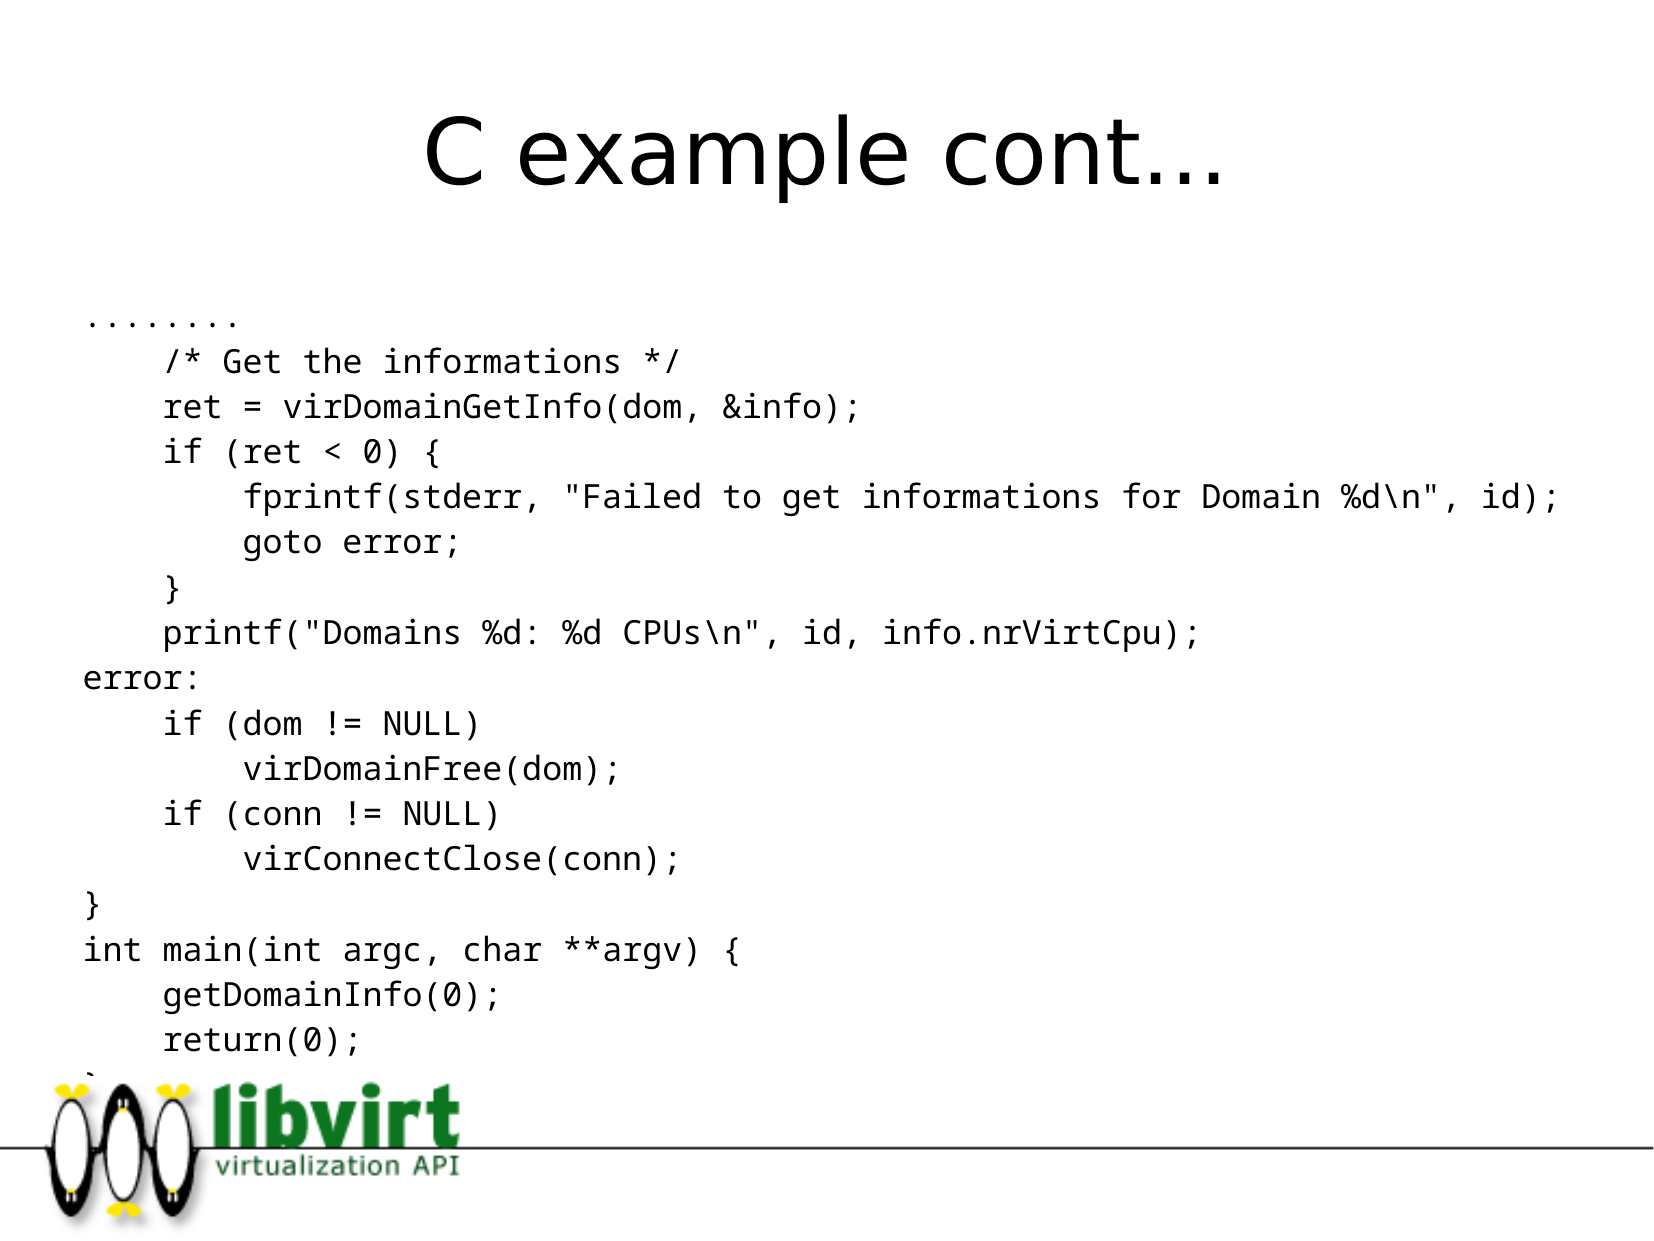

# C example cont...
........
 /* Get the informations */
 ret = virDomainGetInfo(dom, &info);
 if (ret < 0) {
 fprintf(stderr, "Failed to get informations for Domain %d\n", id);
 goto error;
 }
 printf("Domains %d: %d CPUs\n", id, info.nrVirtCpu);
error:
 if (dom != NULL)
 virDomainFree(dom);
 if (conn != NULL)
 virConnectClose(conn);
}
int main(int argc, char **argv) {
 getDomainInfo(0);
 return(0);
}